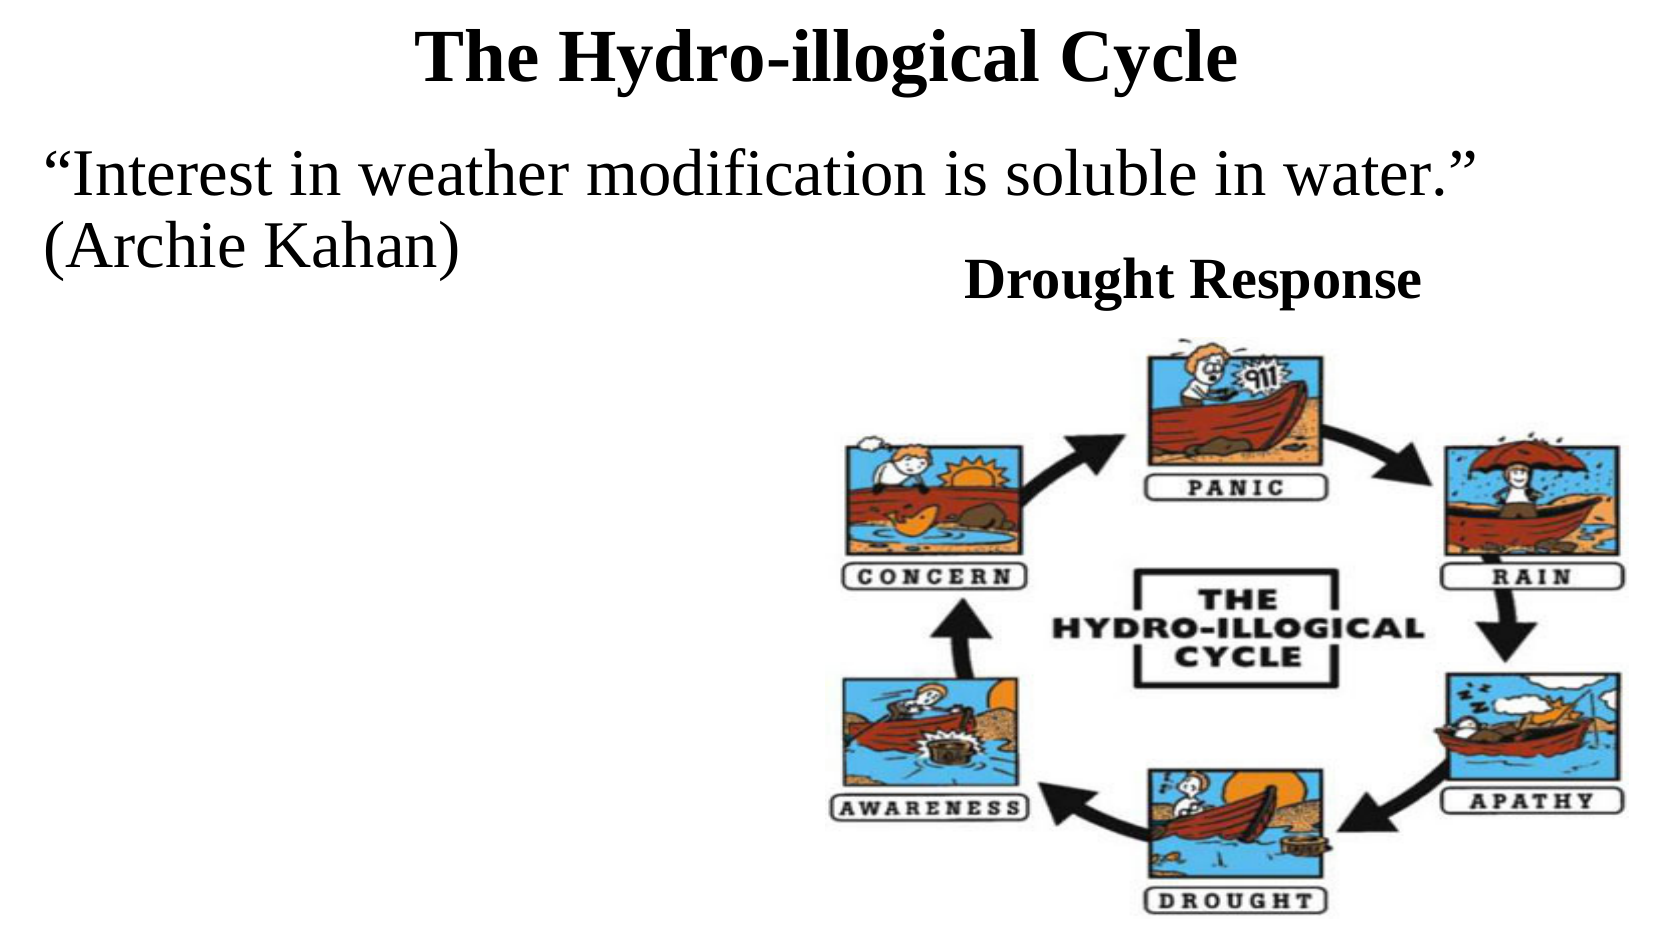

# The Hydro-illogical Cycle
“Interest in weather modification is soluble in water.” (Archie Kahan)
Drought Response